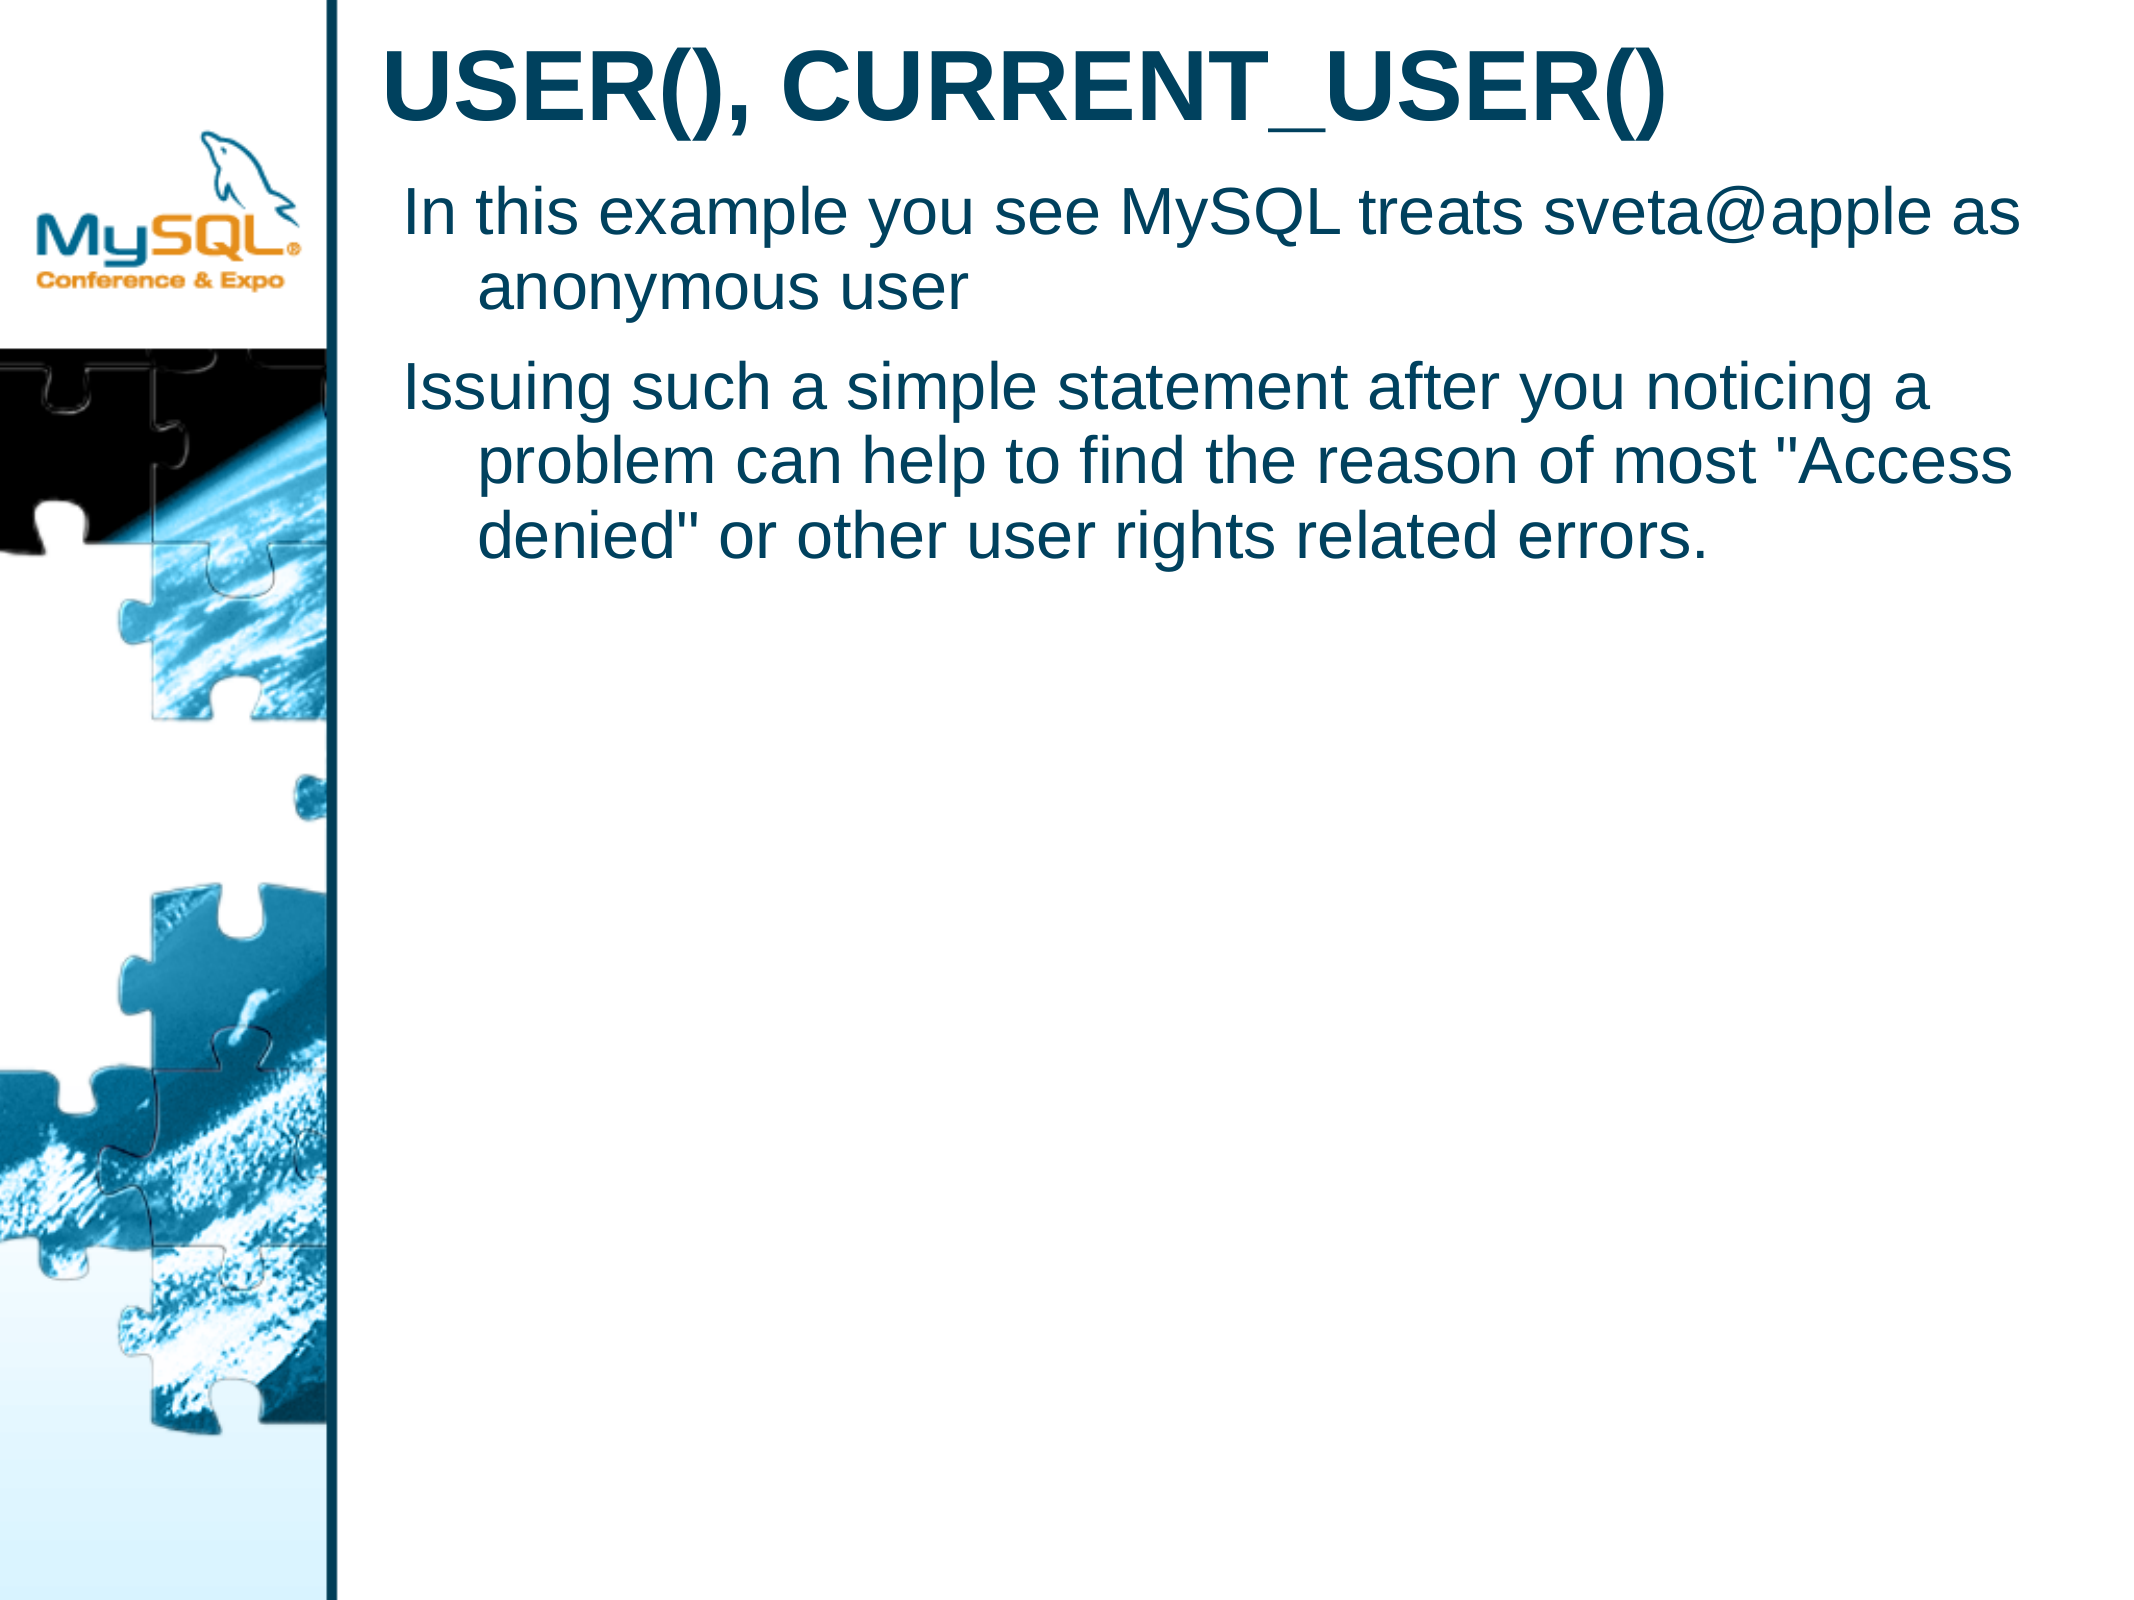

# USER(), CURRENT_USER()
In this example you see MySQL treats sveta@apple as anonymous user
Issuing such a simple statement after you noticing a problem can help to find the reason of most "Access denied" or other user rights related errors.